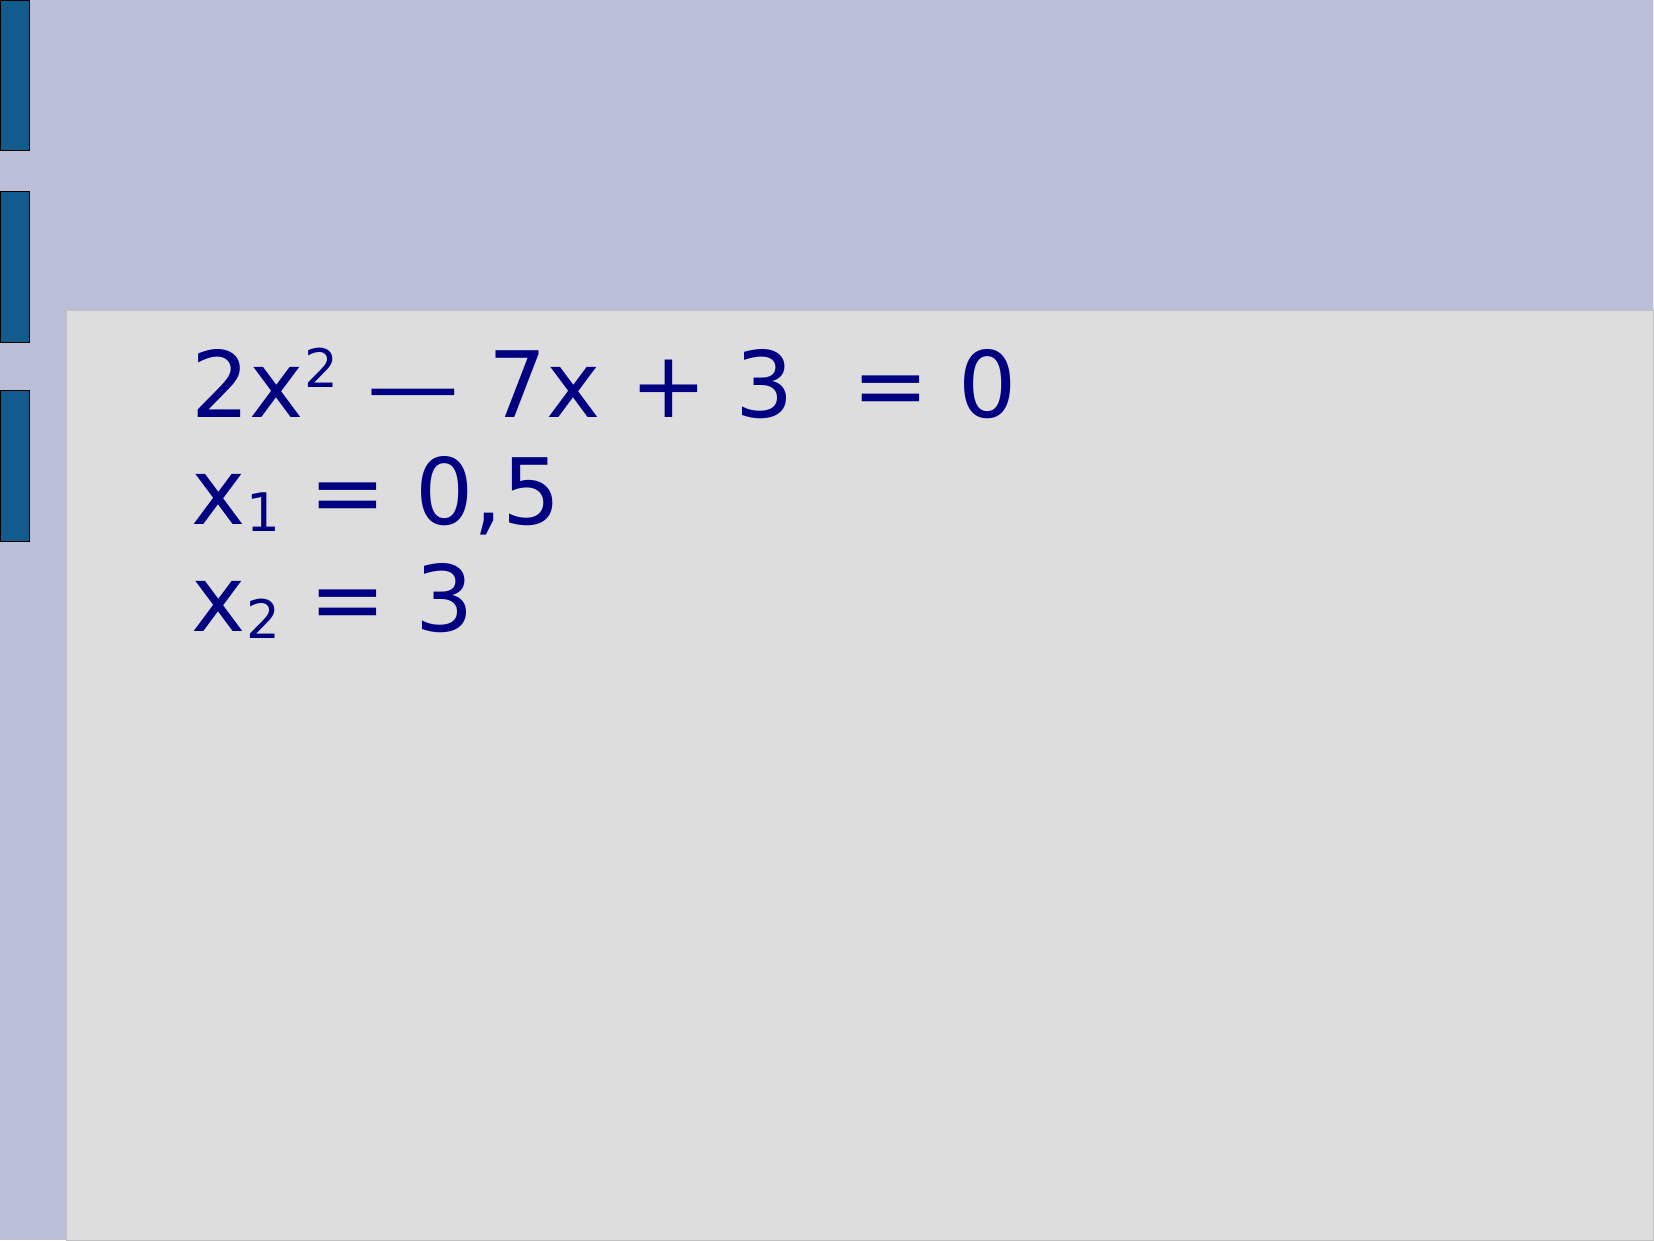

2х2 — 7х + 3 = 0
х1 = 0,5
х2 = 3